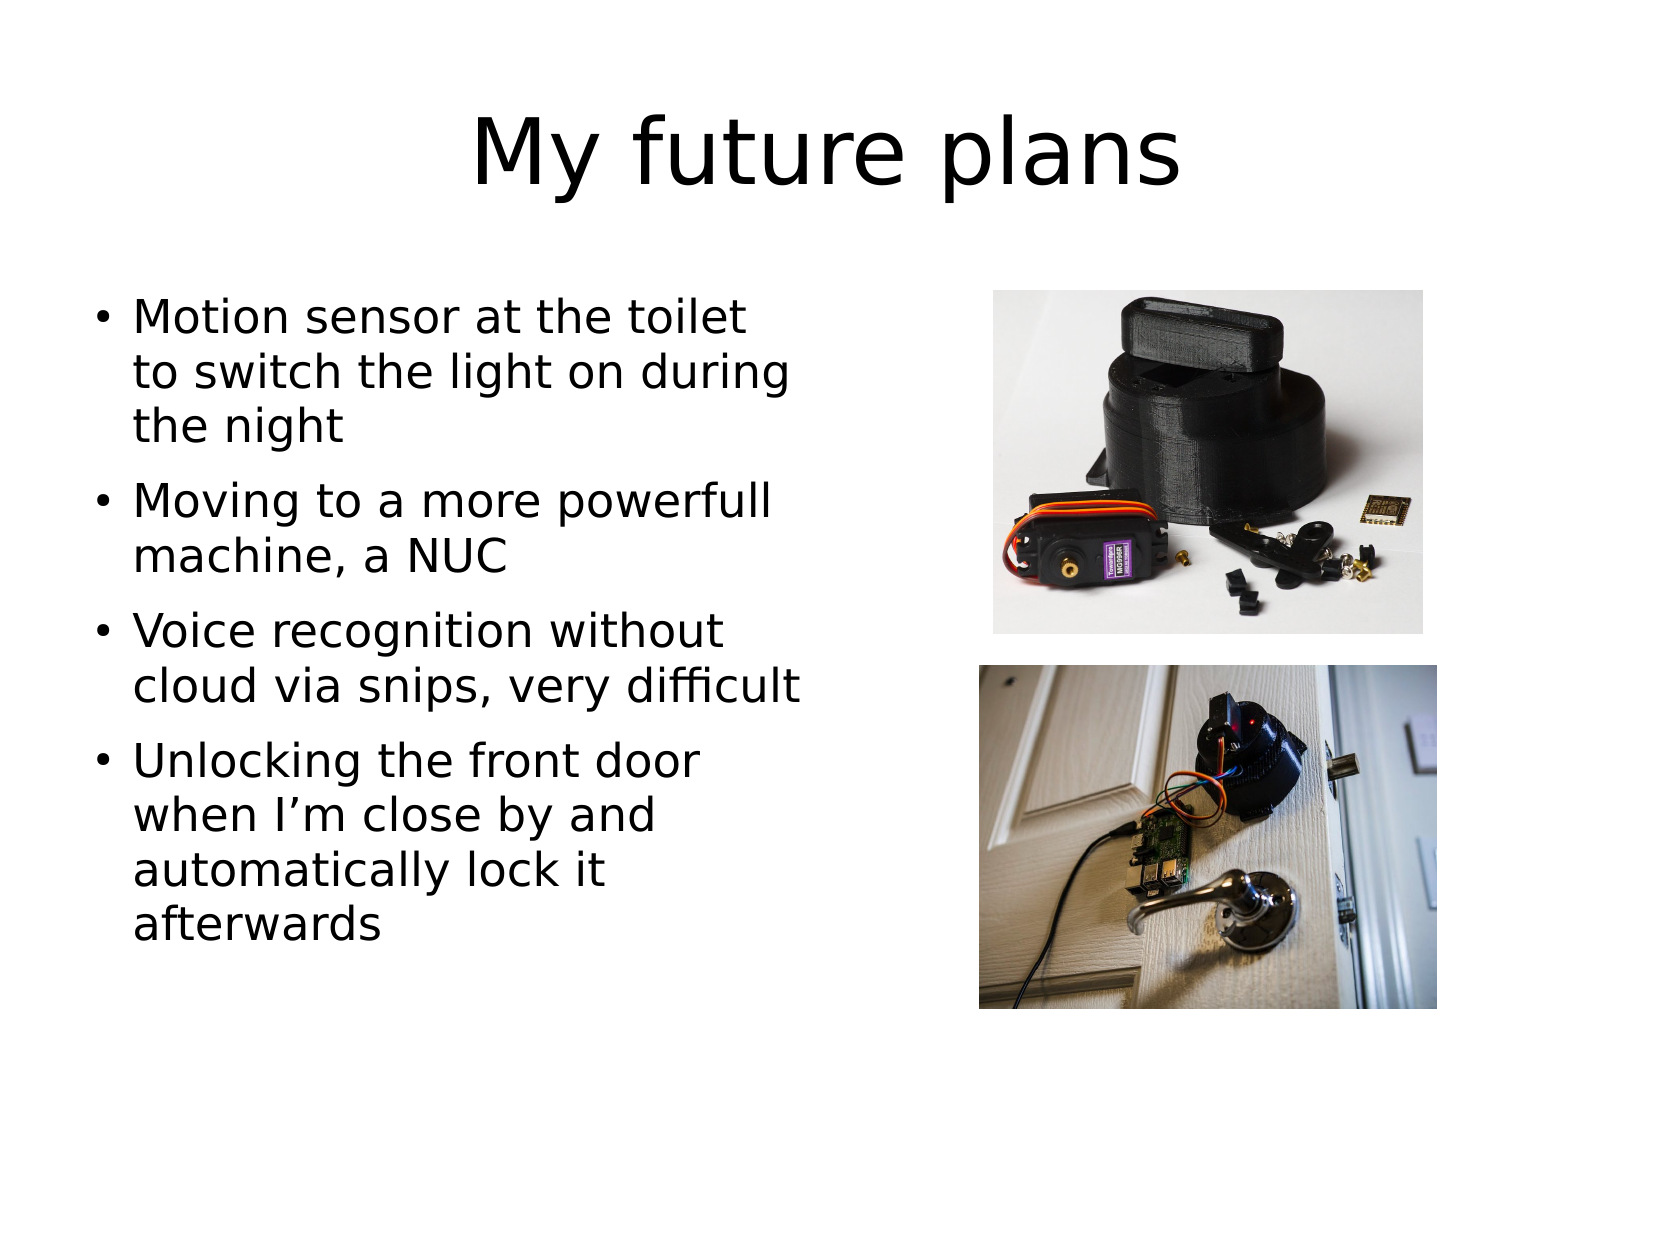

# My future plans
Motion sensor at the toilet to switch the light on during the night
Moving to a more powerfull machine, a NUC
Voice recognition without cloud via snips, very difficult
Unlocking the front door when I’m close by and automatically lock it afterwards